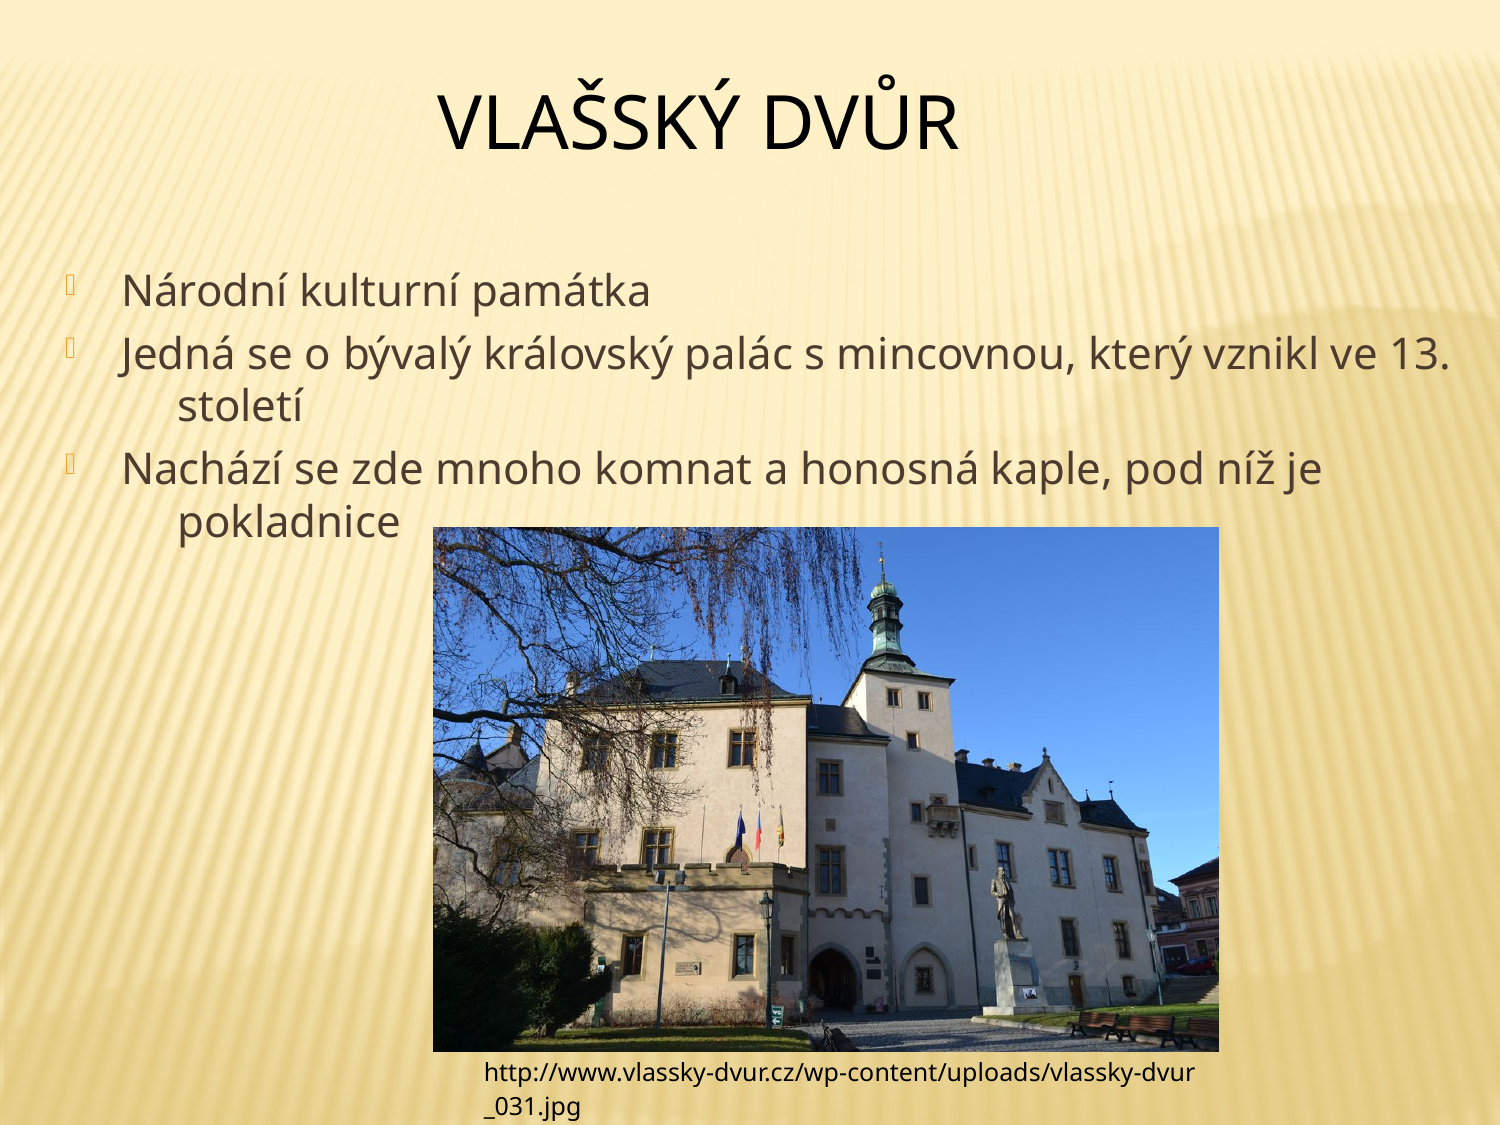

# Vlašský dvůr
Národní kulturní památka
Jedná se o bývalý královský palác s mincovnou, který vznikl ve 13. století
Nachází se zde mnoho komnat a honosná kaple, pod níž je pokladnice
http://www.vlassky-dvur.cz/wp-content/uploads/vlassky-dvur_031.jpg